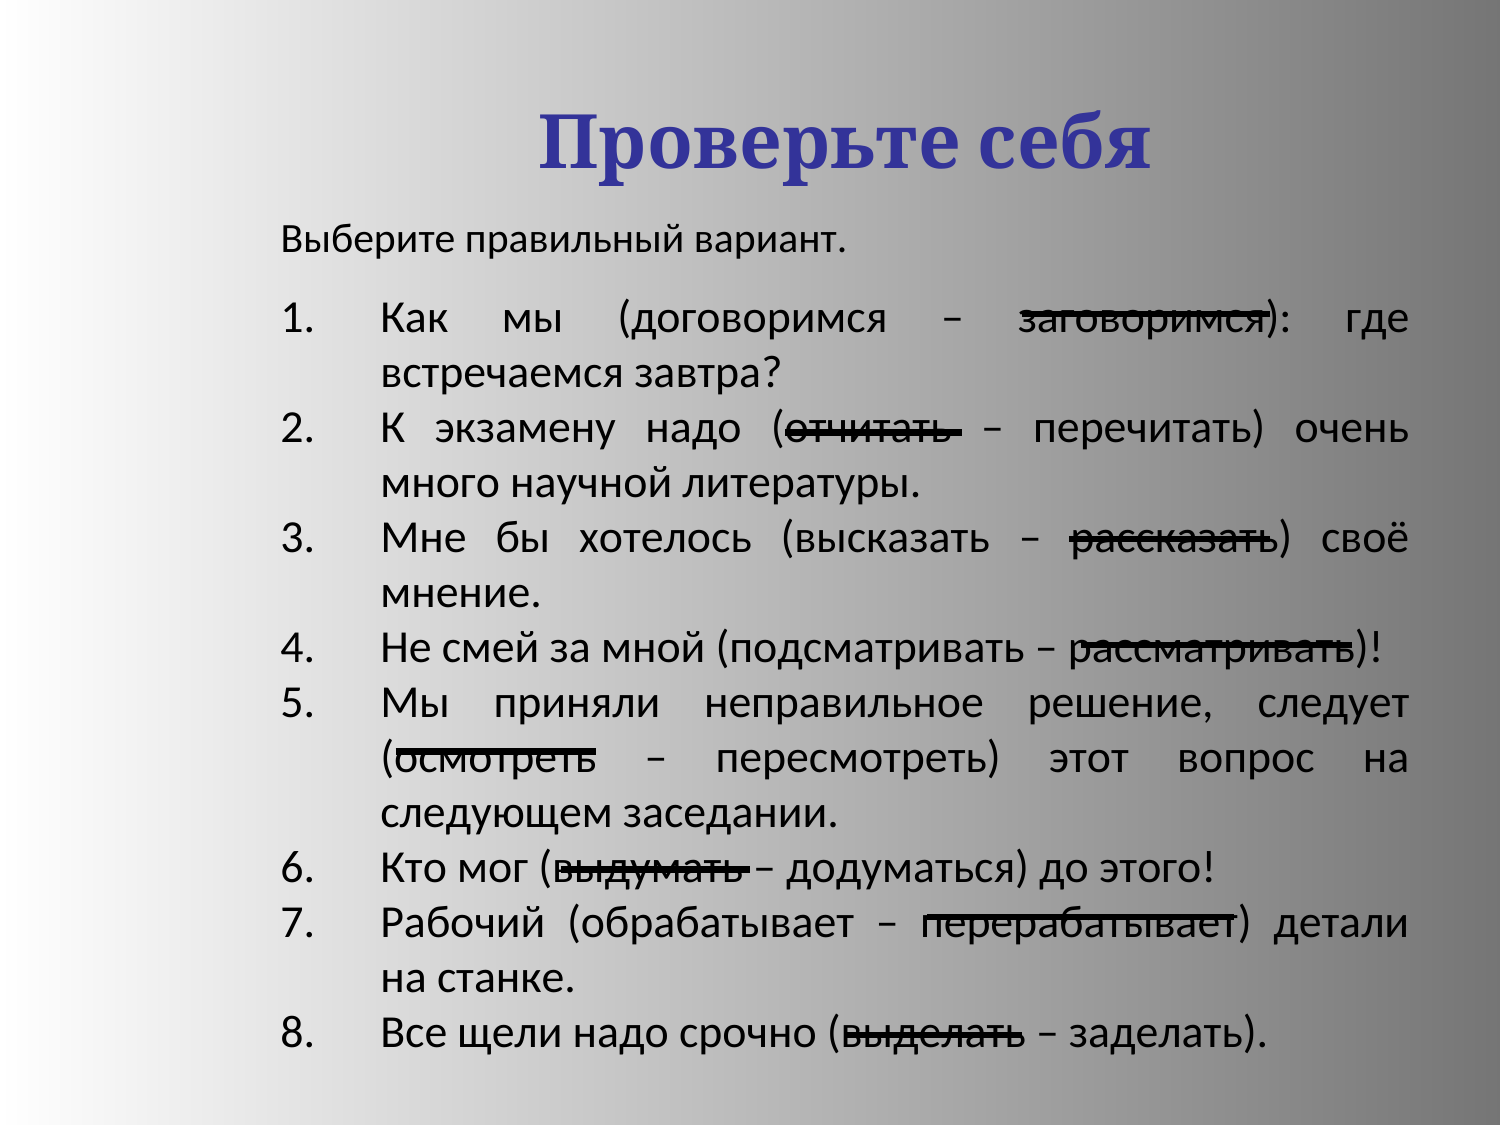

# Проверьте себя
Выберите правильный вариант.
Как мы (договоримся – заговоримся): где встречаемся завтра?
К экзамену надо (отчитать – перечитать) очень много научной литературы.
Мне бы хотелось (высказать – рассказать) своё мнение.
Не смей за мной (подсматривать – рассматривать)!
Мы приняли неправильное решение, следует (осмотреть – пересмотреть) этот вопрос на следующем заседании.
Кто мог (выдумать – додуматься) до этого!
Рабочий (обрабатывает – перерабатывает) детали на станке.
Все щели надо срочно (выделать – заделать).